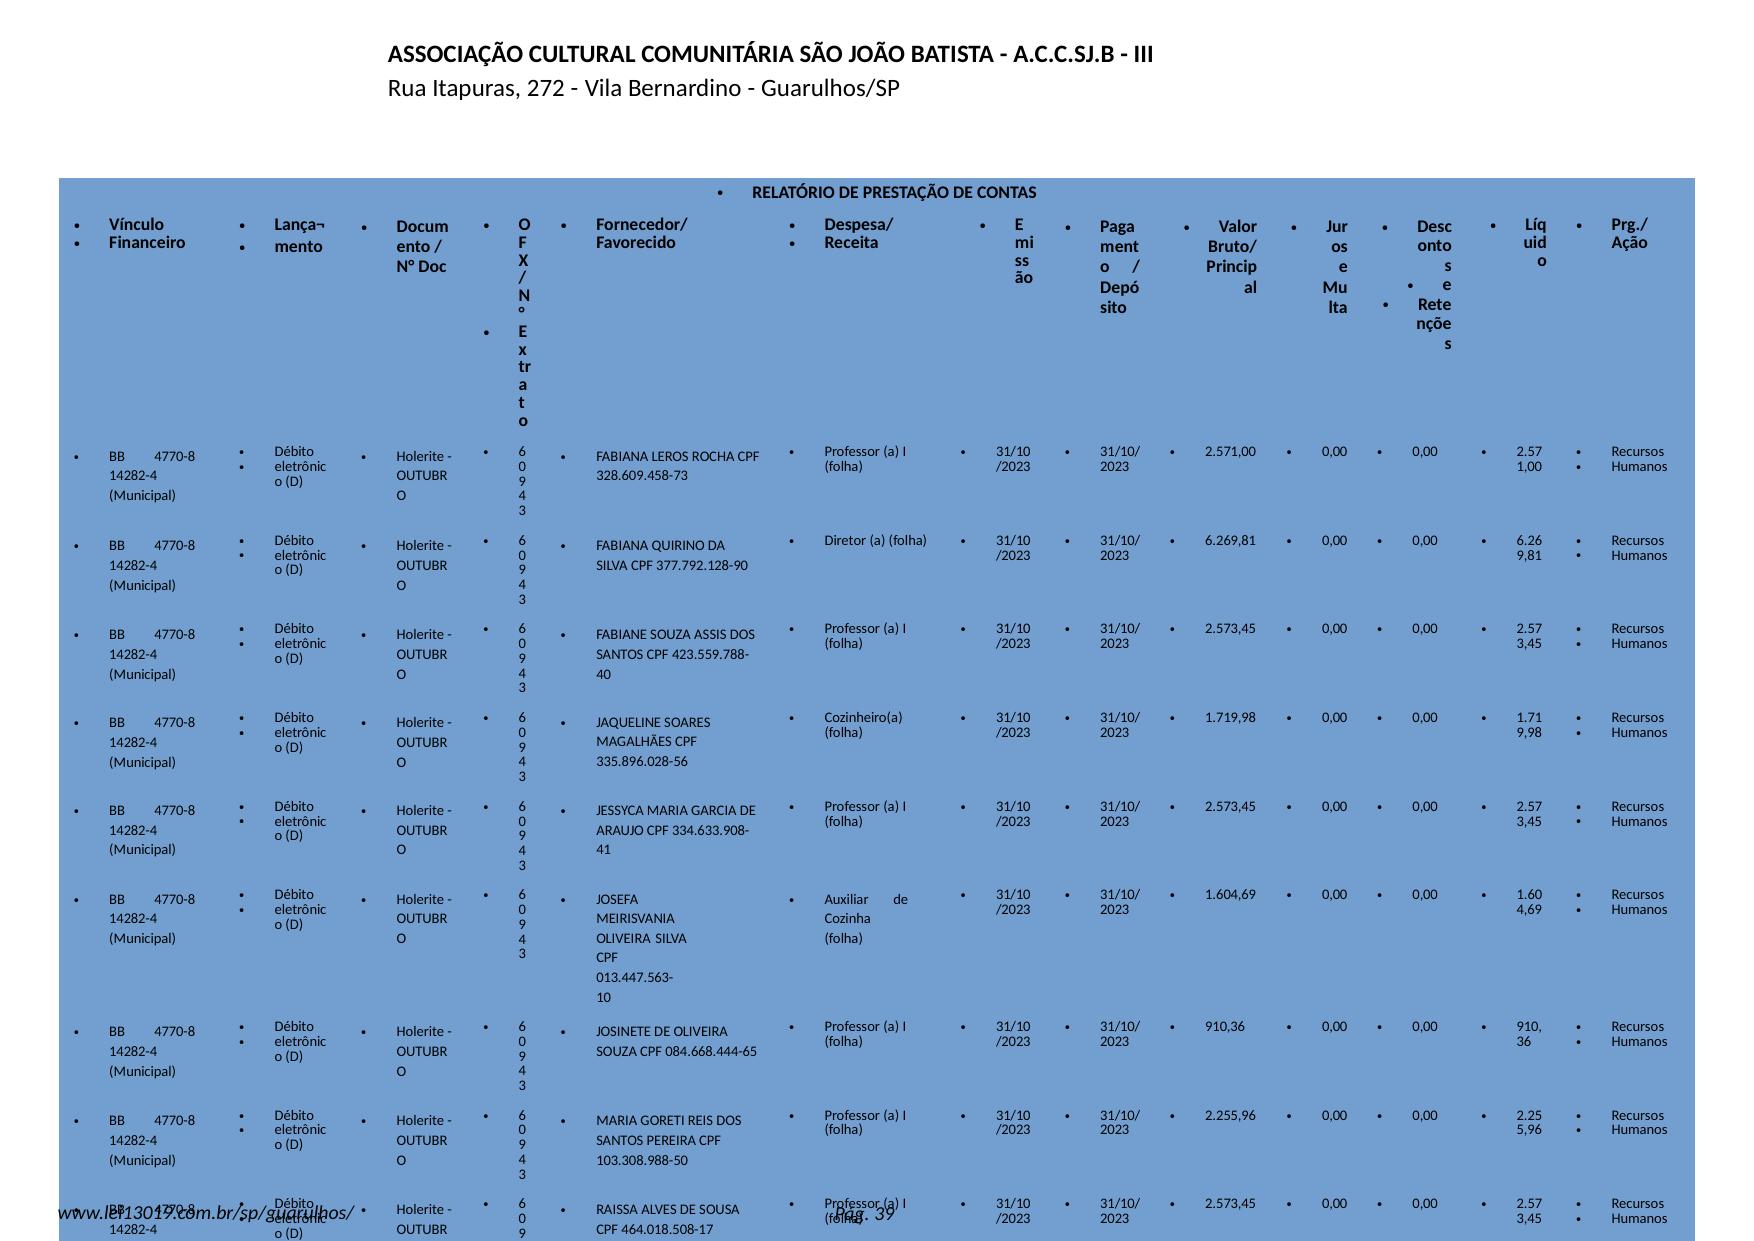

ASSOCIAÇÃO CULTURAL COMUNITÁRIA SÃO JOÃO BATISTA - A.C.C.SJ.B - III
Rua Itapuras, 272 - Vila Bernardino - Guarulhos/SP
| RELATÓRIO DE PRESTAÇÃO DE CONTAS | | | | | | | | | | | | |
| --- | --- | --- | --- | --- | --- | --- | --- | --- | --- | --- | --- | --- |
| Vínculo Financeiro | Lança¬ mento | Documento / N° Doc | OFX/N° Extrato | Fornecedor/ Favorecido | Despesa/ Receita | Emissão | Pagamento / Depósito | Valor Bruto/ Principal | Juros e Multa | Descontos e Retenções | Líquido | Prg./Ação |
| BB 4770-8 14282-4 (Municipal) | Débito eletrônico (D) | Holerite -OUTUBRO | 60943 | FABIANA LEROS ROCHA CPF 328.609.458-73 | Professor (a) I (folha) | 31/10/2023 | 31/10/2023 | 2.571,00 | 0,00 | 0,00 | 2.571,00 | Recursos Humanos |
| BB 4770-8 14282-4 (Municipal) | Débito eletrônico (D) | Holerite -OUTUBRO | 60943 | FABIANA QUIRINO DA SILVA CPF 377.792.128-90 | Diretor (a) (folha) | 31/10/2023 | 31/10/2023 | 6.269,81 | 0,00 | 0,00 | 6.269,81 | Recursos Humanos |
| BB 4770-8 14282-4 (Municipal) | Débito eletrônico (D) | Holerite -OUTUBRO | 60943 | FABIANE SOUZA ASSIS DOS SANTOS CPF 423.559.788-40 | Professor (a) I (folha) | 31/10/2023 | 31/10/2023 | 2.573,45 | 0,00 | 0,00 | 2.573,45 | Recursos Humanos |
| BB 4770-8 14282-4 (Municipal) | Débito eletrônico (D) | Holerite -OUTUBRO | 60943 | JAQUELINE SOARES MAGALHÃES CPF 335.896.028-56 | Cozinheiro(a) (folha) | 31/10/2023 | 31/10/2023 | 1.719,98 | 0,00 | 0,00 | 1.719,98 | Recursos Humanos |
| BB 4770-8 14282-4 (Municipal) | Débito eletrônico (D) | Holerite -OUTUBRO | 60943 | JESSYCA MARIA GARCIA DE ARAUJO CPF 334.633.908-41 | Professor (a) I (folha) | 31/10/2023 | 31/10/2023 | 2.573,45 | 0,00 | 0,00 | 2.573,45 | Recursos Humanos |
| BB 4770-8 14282-4 (Municipal) | Débito eletrônico (D) | Holerite -OUTUBRO | 60943 | JOSEFA MEIRISVANIA OLIVEIRA SILVA CPF 013.447.563-10 | Auxiliar de Cozinha (folha) | 31/10/2023 | 31/10/2023 | 1.604,69 | 0,00 | 0,00 | 1.604,69 | Recursos Humanos |
| BB 4770-8 14282-4 (Municipal) | Débito eletrônico (D) | Holerite -OUTUBRO | 60943 | JOSINETE DE OLIVEIRA SOUZA CPF 084.668.444-65 | Professor (a) I (folha) | 31/10/2023 | 31/10/2023 | 910,36 | 0,00 | 0,00 | 910,36 | Recursos Humanos |
| BB 4770-8 14282-4 (Municipal) | Débito eletrônico (D) | Holerite -OUTUBRO | 60943 | MARIA GORETI REIS DOS SANTOS PEREIRA CPF 103.308.988-50 | Professor (a) I (folha) | 31/10/2023 | 31/10/2023 | 2.255,96 | 0,00 | 0,00 | 2.255,96 | Recursos Humanos |
| BB 4770-8 14282-4 (Municipal) | Débito eletrônico (D) | Holerite -OUTUBRO | 60943 | RAISSA ALVES DE SOUSA CPF 464.018.508-17 | Professor (a) I (folha) | 31/10/2023 | 31/10/2023 | 2.573,45 | 0,00 | 0,00 | 2.573,45 | Recursos Humanos |
| BB 4770-8 14282-4 (Municipal) | Débito eletrônico (D) | Holerite -OUTUBRO | 60943 | REGIANE CABRAL SOUSA ARANHA CPF 314.584.468-75 | Professor (a) I (folha) | 31/10/2023 | 31/10/2023 | 2.573,45 | 0,00 | 0,00 | 2.573,45 | Recursos Humanos |
| BB 4770-8 14282-4 (Municipal) | Débito eletrônico (D) | Holerite -OUTUBRO | 60943 | ROBERTA SOARES VALENTIM CPF 427.771.378-54 | Auxiliar de Limpeza (folha) | 31/10/2023 | 31/10/2023 | 1.463,56 | 0,00 | 0,00 | 1.463,56 | Recursos Humanos |
| BB 4770-8 14282-4 (Municipal) | Débito eletrônico (D) | Holerite -OUTUBRO | 60943 | SANDRA FELIX DOS SANTOS CPF 245.621.848-50 | Professor (a) I (folha) | 31/10/2023 | 31/10/2023 | 2.573,45 | 0,00 | 0,00 | 2.573,45 | Recursos Humanos |
| BB 4770-8 14282-4 (Municipal) | Débito eletrônico (D) | Holerite -OUTUBRO | 60943 | TATIANE PEREIRA DA SILVA SANTOS CPF 343.326.668-95 | Professor (a) I (folha) | 31/10/2023 | 31/10/2023 | 2.573,45 | 0,00 | 0,00 | 2.573,45 | Recursos Humanos |
| BB 4770-8 14282-4 (Municipal) | Débito eletrônico (D) | Holerite -OUTUBRO | 60943 | VANESSA RIBEIRO HERNANDES DOS SANTO CPF 298.800.078-67 | Professor (a) I (folha) | 31/10/2023 | 31/10/2023 | 2.508,00 | 0,00 | 0,00 | 2.508,00 | Recursos Humanos |
| BB 4770-8 14282-4 (Municipal) | Débito eletrônico (D) | Holerite -OUTUBRO | 60943 | VANIA DA SILVA SANTOS TENORIO CPF 336.608.458-84 | Professor (a) I (folha) | 31/10/2023 | 31/10/2023 | 2.466,92 | 0,00 | 0,00 | 2.466,92 | Recursos Humanos |
www.lei13019.com.br/sp/guarulhos/
Pág. 39